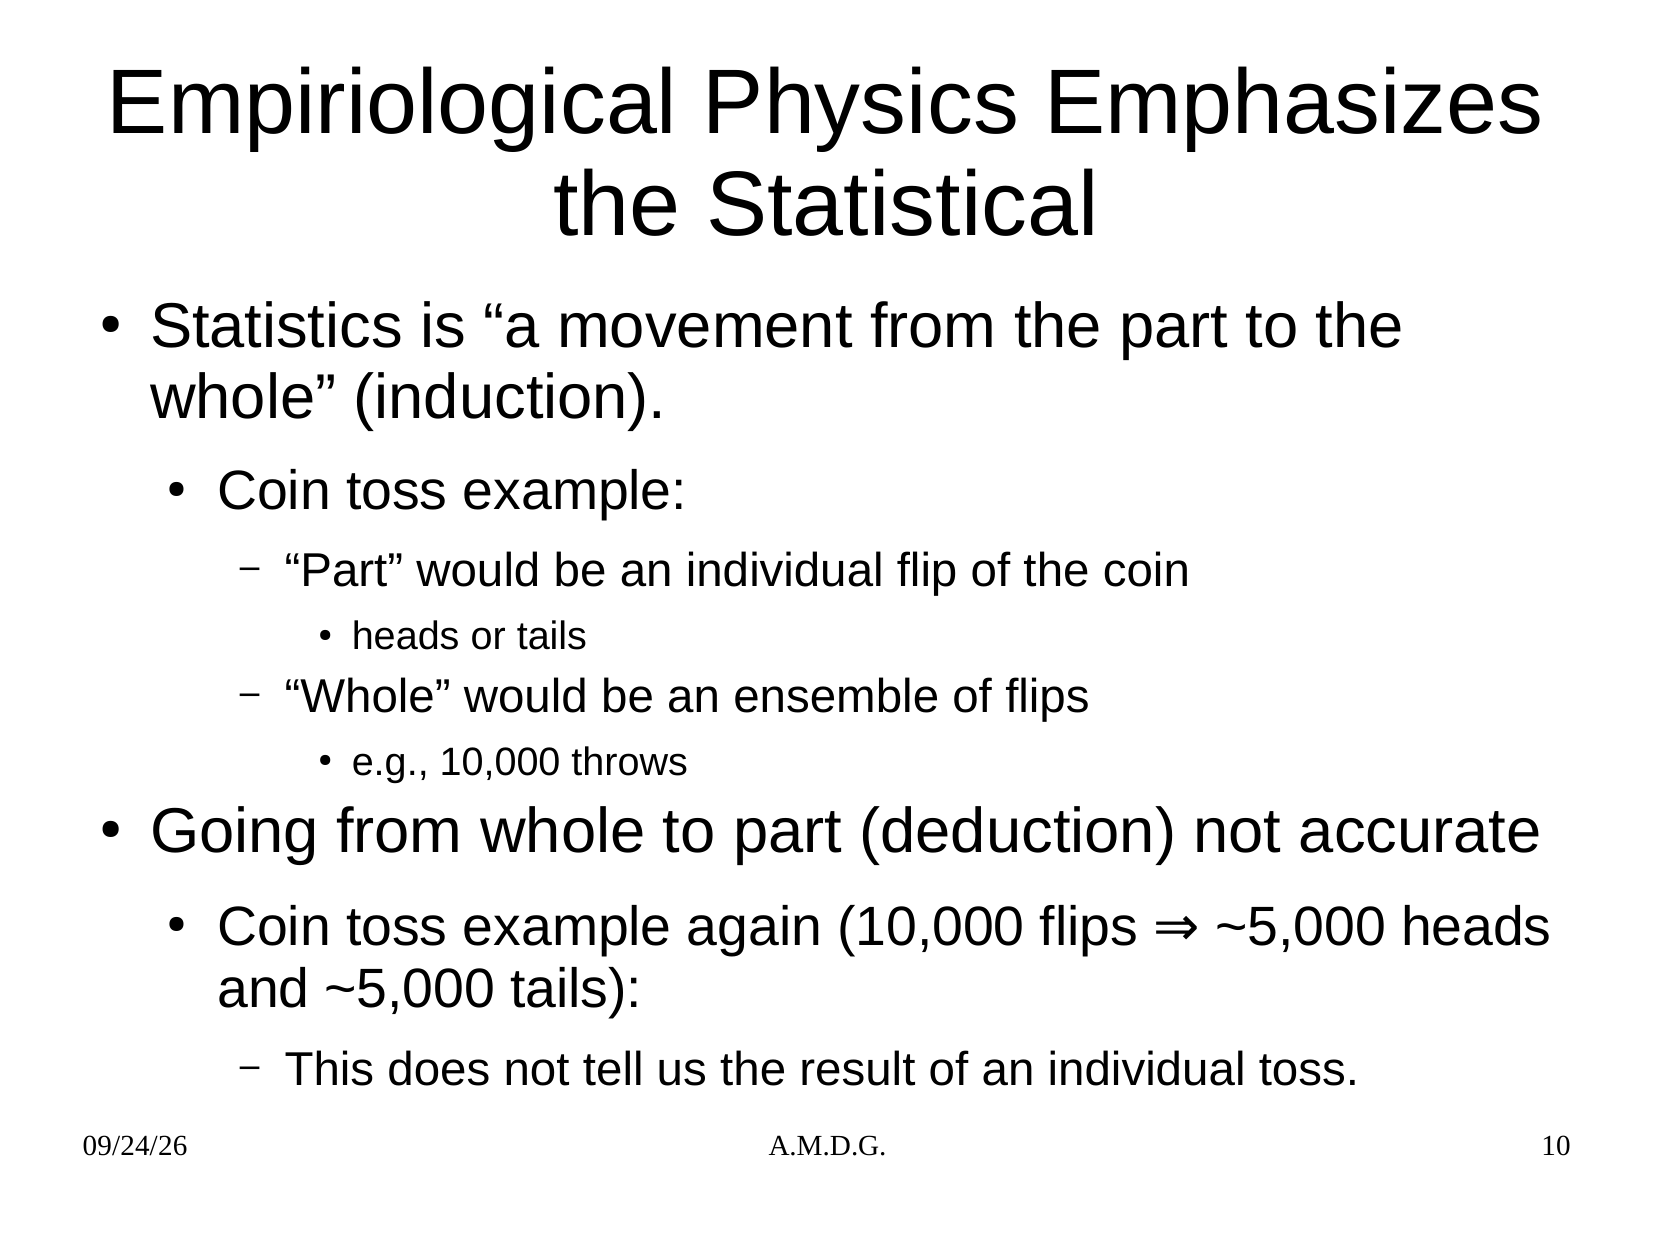

Empiriological Physics Emphasizes the Statistical
# Statistics is “a movement from the part to the whole” (induction).
Coin toss example:
“Part” would be an individual flip of the coin
heads or tails
“Whole” would be an ensemble of flips
e.g., 10,000 throws
Going from whole to part (deduction) not accurate
Coin toss example again (10,000 flips ⇒ ~5,000 heads and ~5,000 tails):
This does not tell us the result of an individual toss.
A.M.D.G.
10